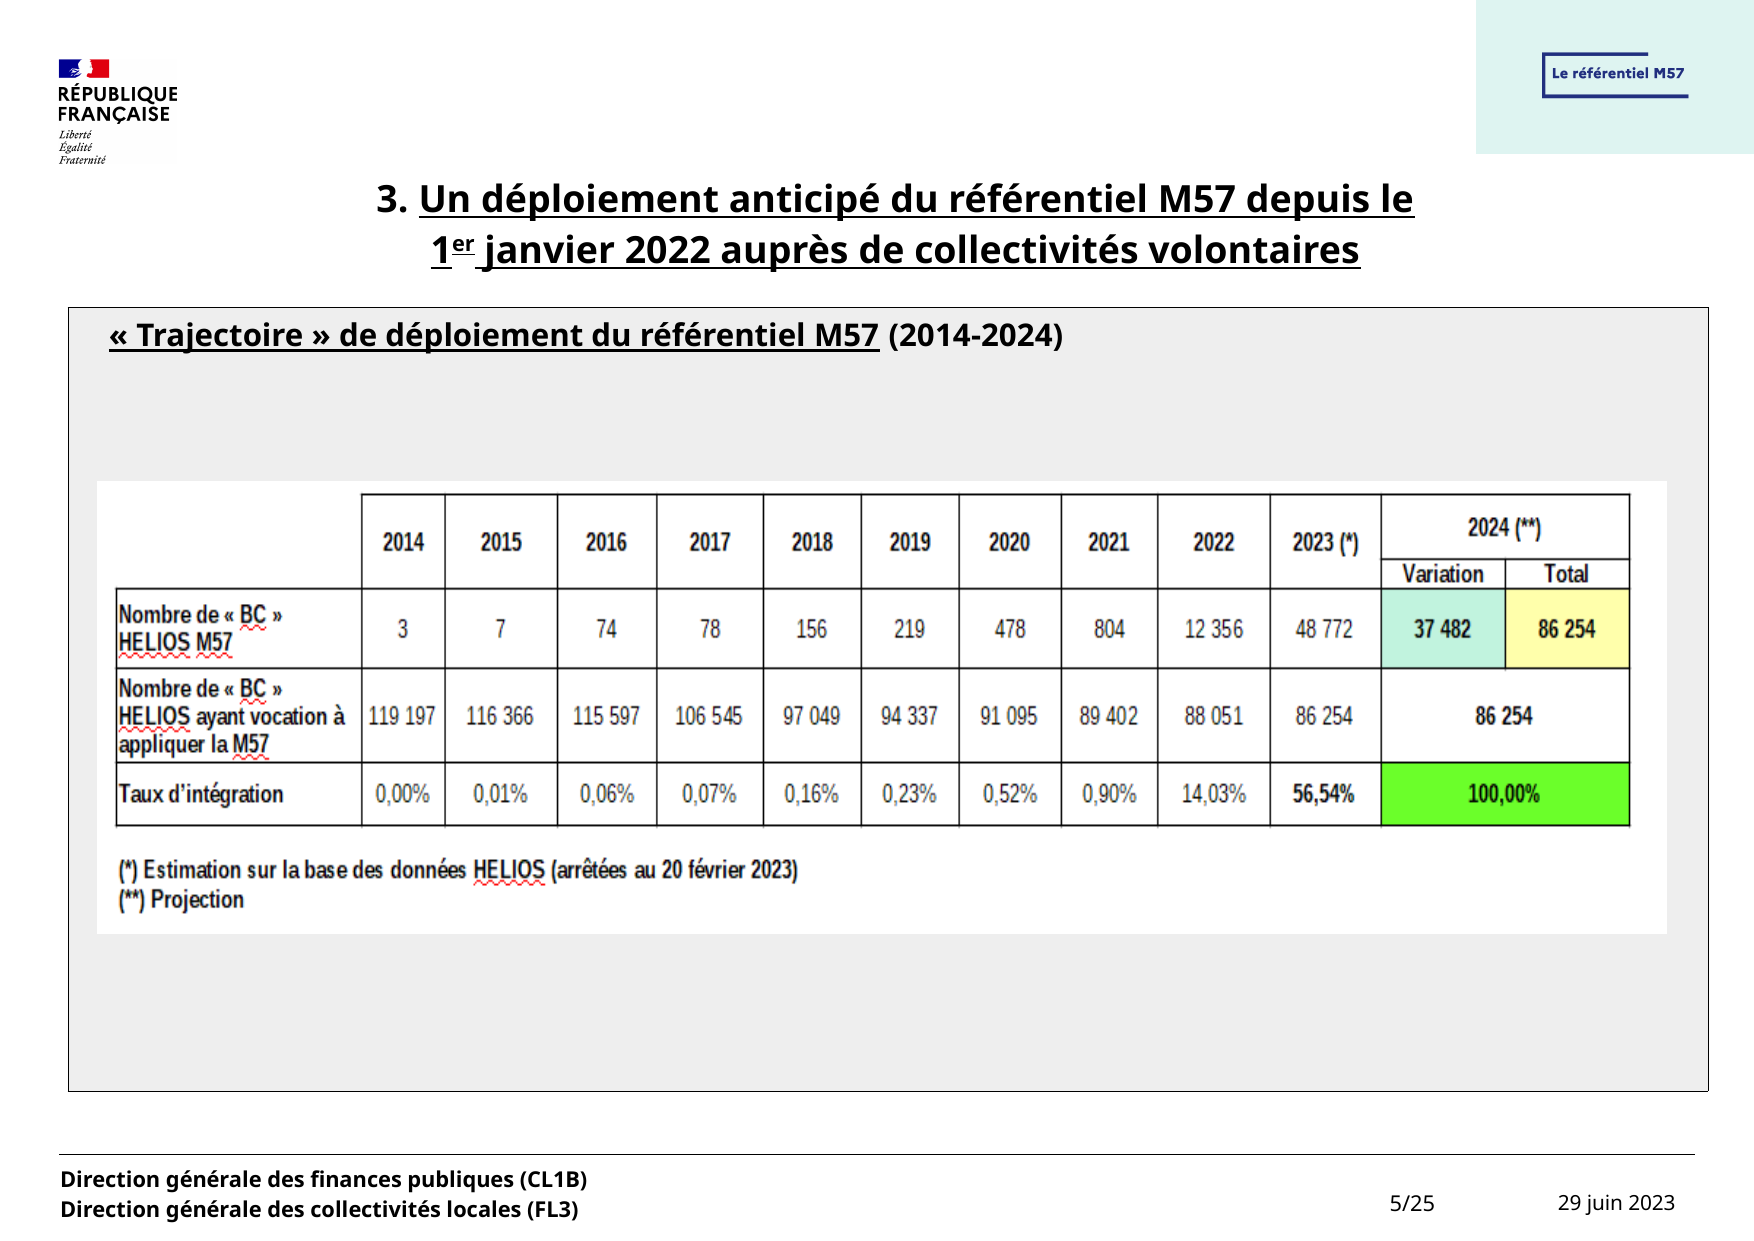

3. Un déploiement anticipé du référentiel M57 depuis le
1er janvier 2022 auprès de collectivités volontaires
| « Trajectoire » de déploiement du référentiel M57 (2014-2024) |
| --- |